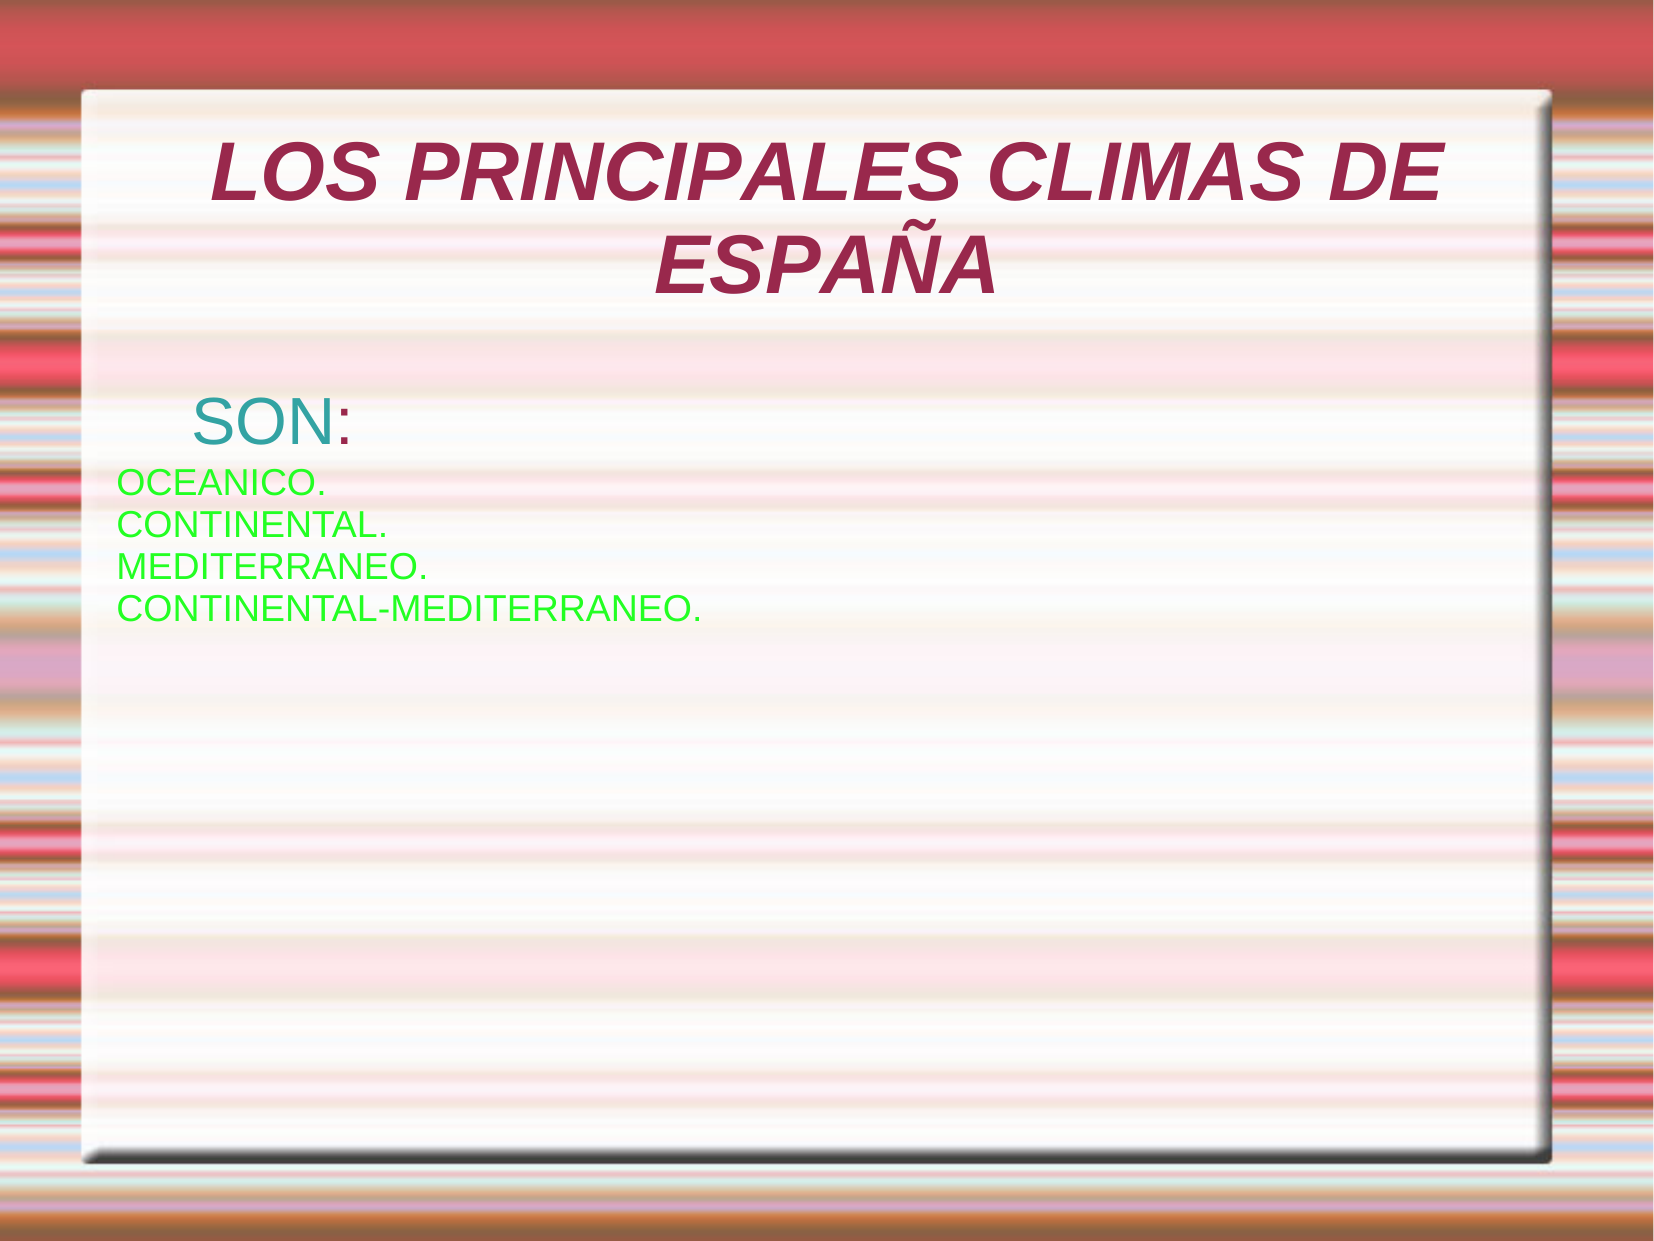

# LOS PRINCIPALES CLIMAS DE ESPAÑA
SON:
OCEANICO.
CONTINENTAL.
MEDITERRANEO.
CONTINENTAL-MEDITERRANEO.